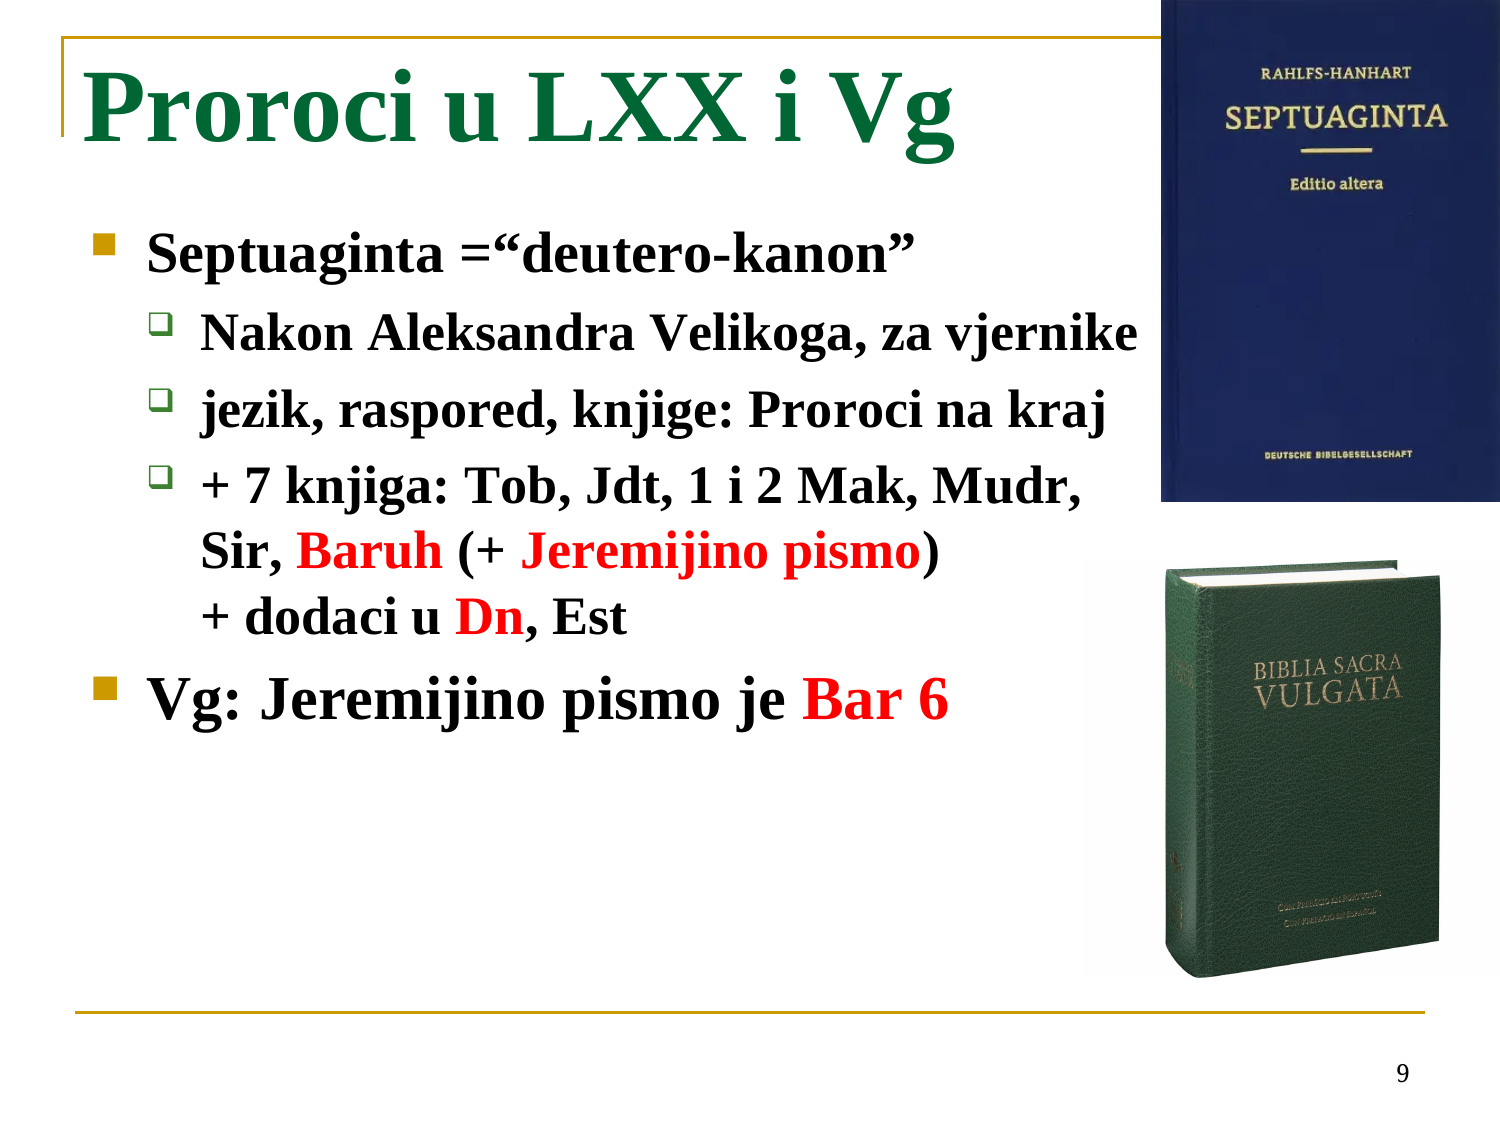

# Proroci u LXX i Vg
Septuaginta =“deutero-kanon”
Nakon Aleksandra Velikoga, za vjernike
jezik, raspored, knjige: Proroci na kraj
+ 7 knjiga: Tob, Jdt, 1 i 2 Mak, Mudr, Sir, Baruh (+ Jeremijino pismo)
+ dodaci u Dn, Est
Vg: Jeremijino pismo je Bar 6